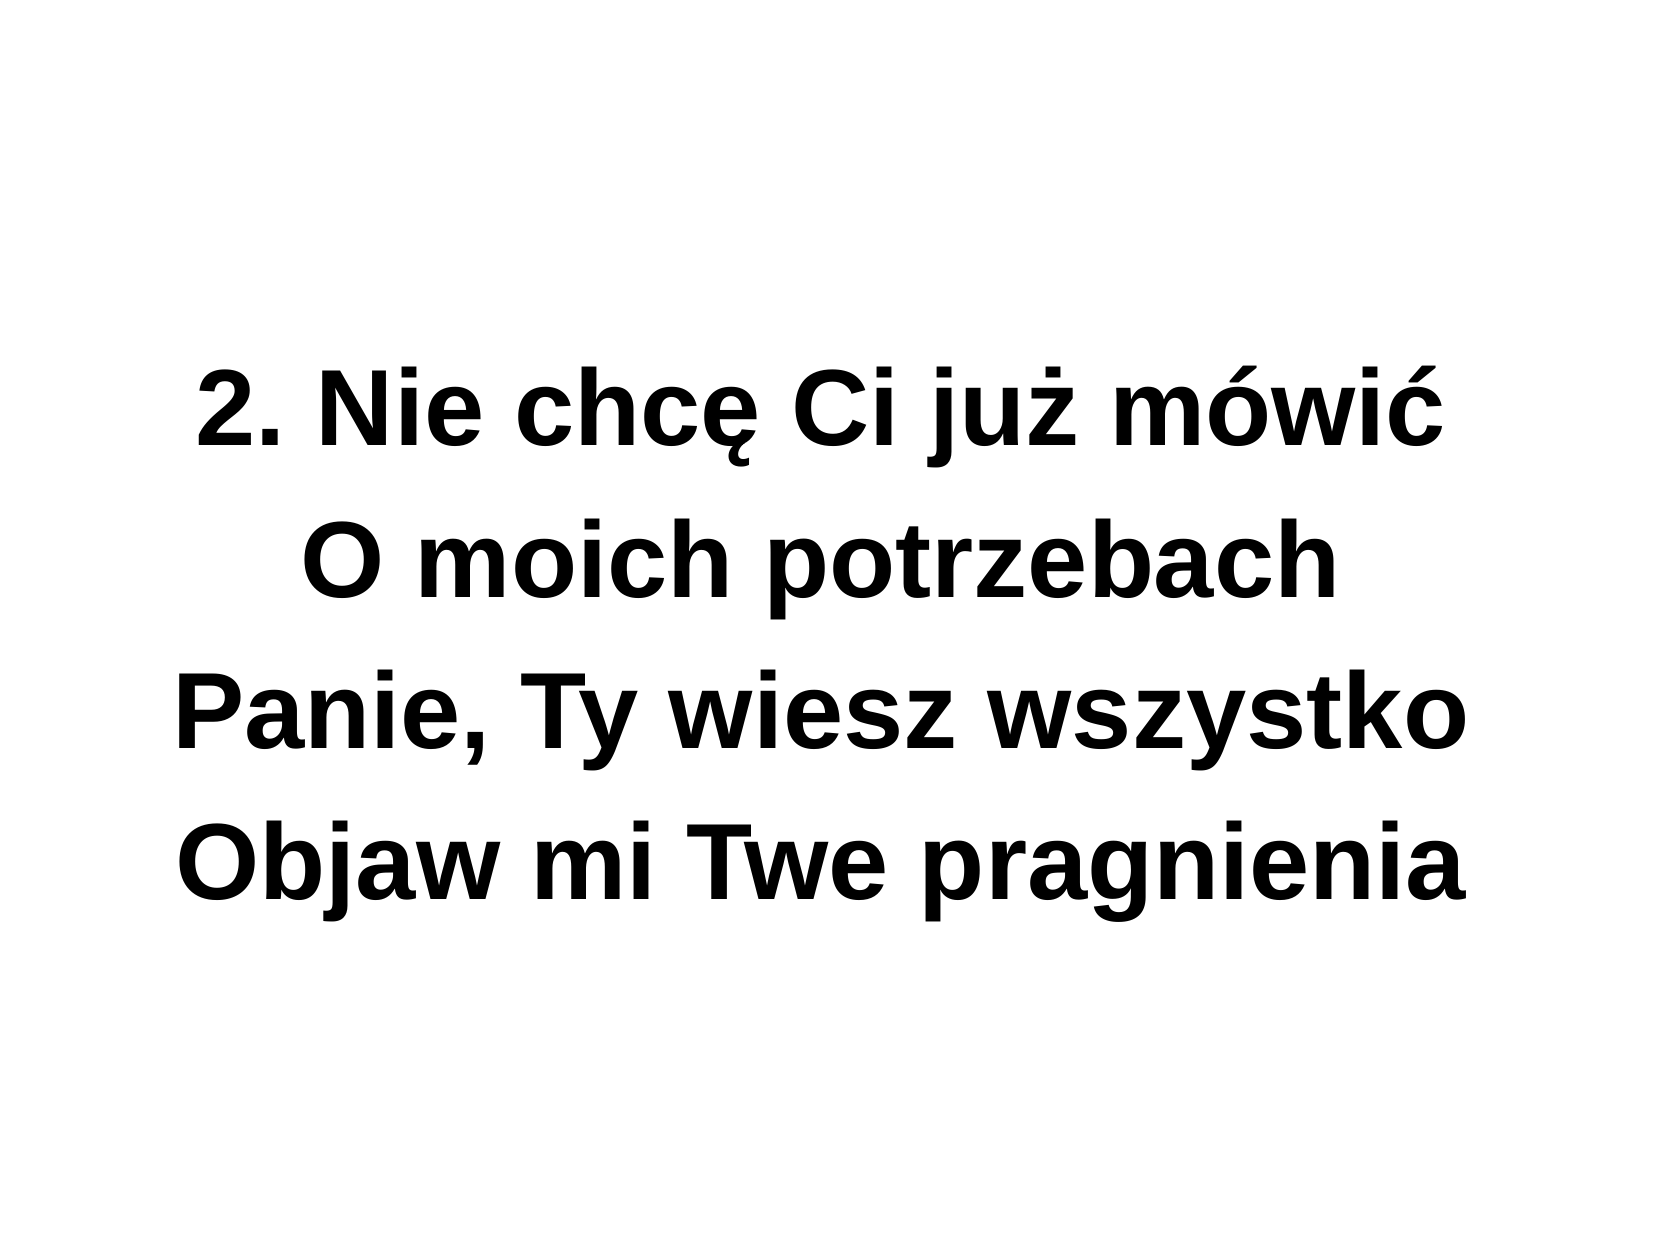

# 2. Nie chcę Ci już mówić
O moich potrzebach
Panie, Ty wiesz wszystko
Objaw mi Twe pragnienia